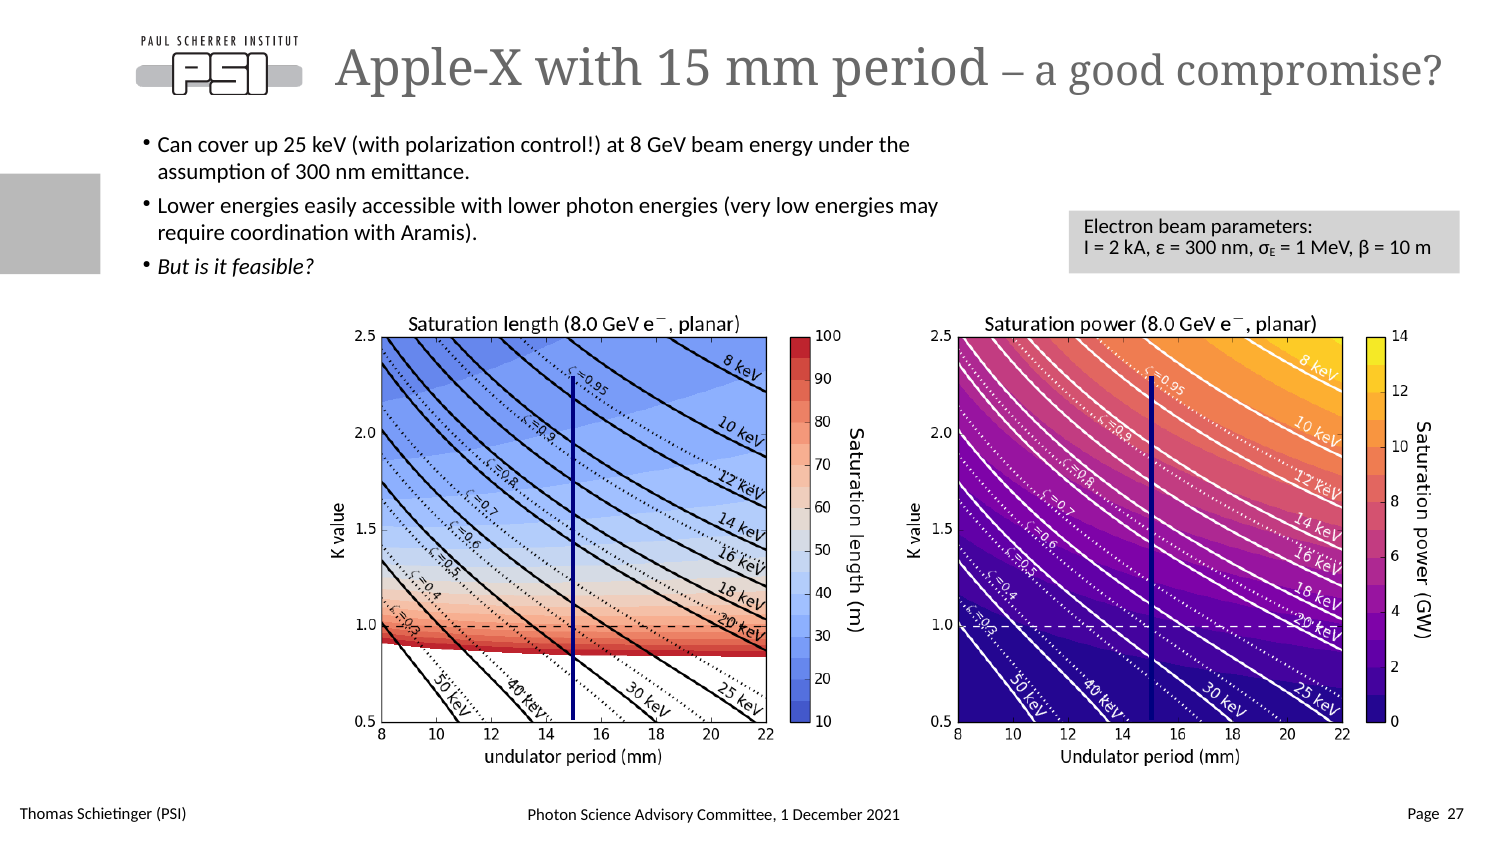

Apple-X with 15 mm period – a good compromise?
# Can cover up 25 keV (with polarization control!) at 8 GeV beam energy under the assumption of 300 nm emittance.
Lower energies easily accessible with lower photon energies (very low energies may require coordination with Aramis).
But is it feasible?
Electron beam parameters:
I = 2 kA, ε = 300 nm, σE = 1 MeV, β = 10 m